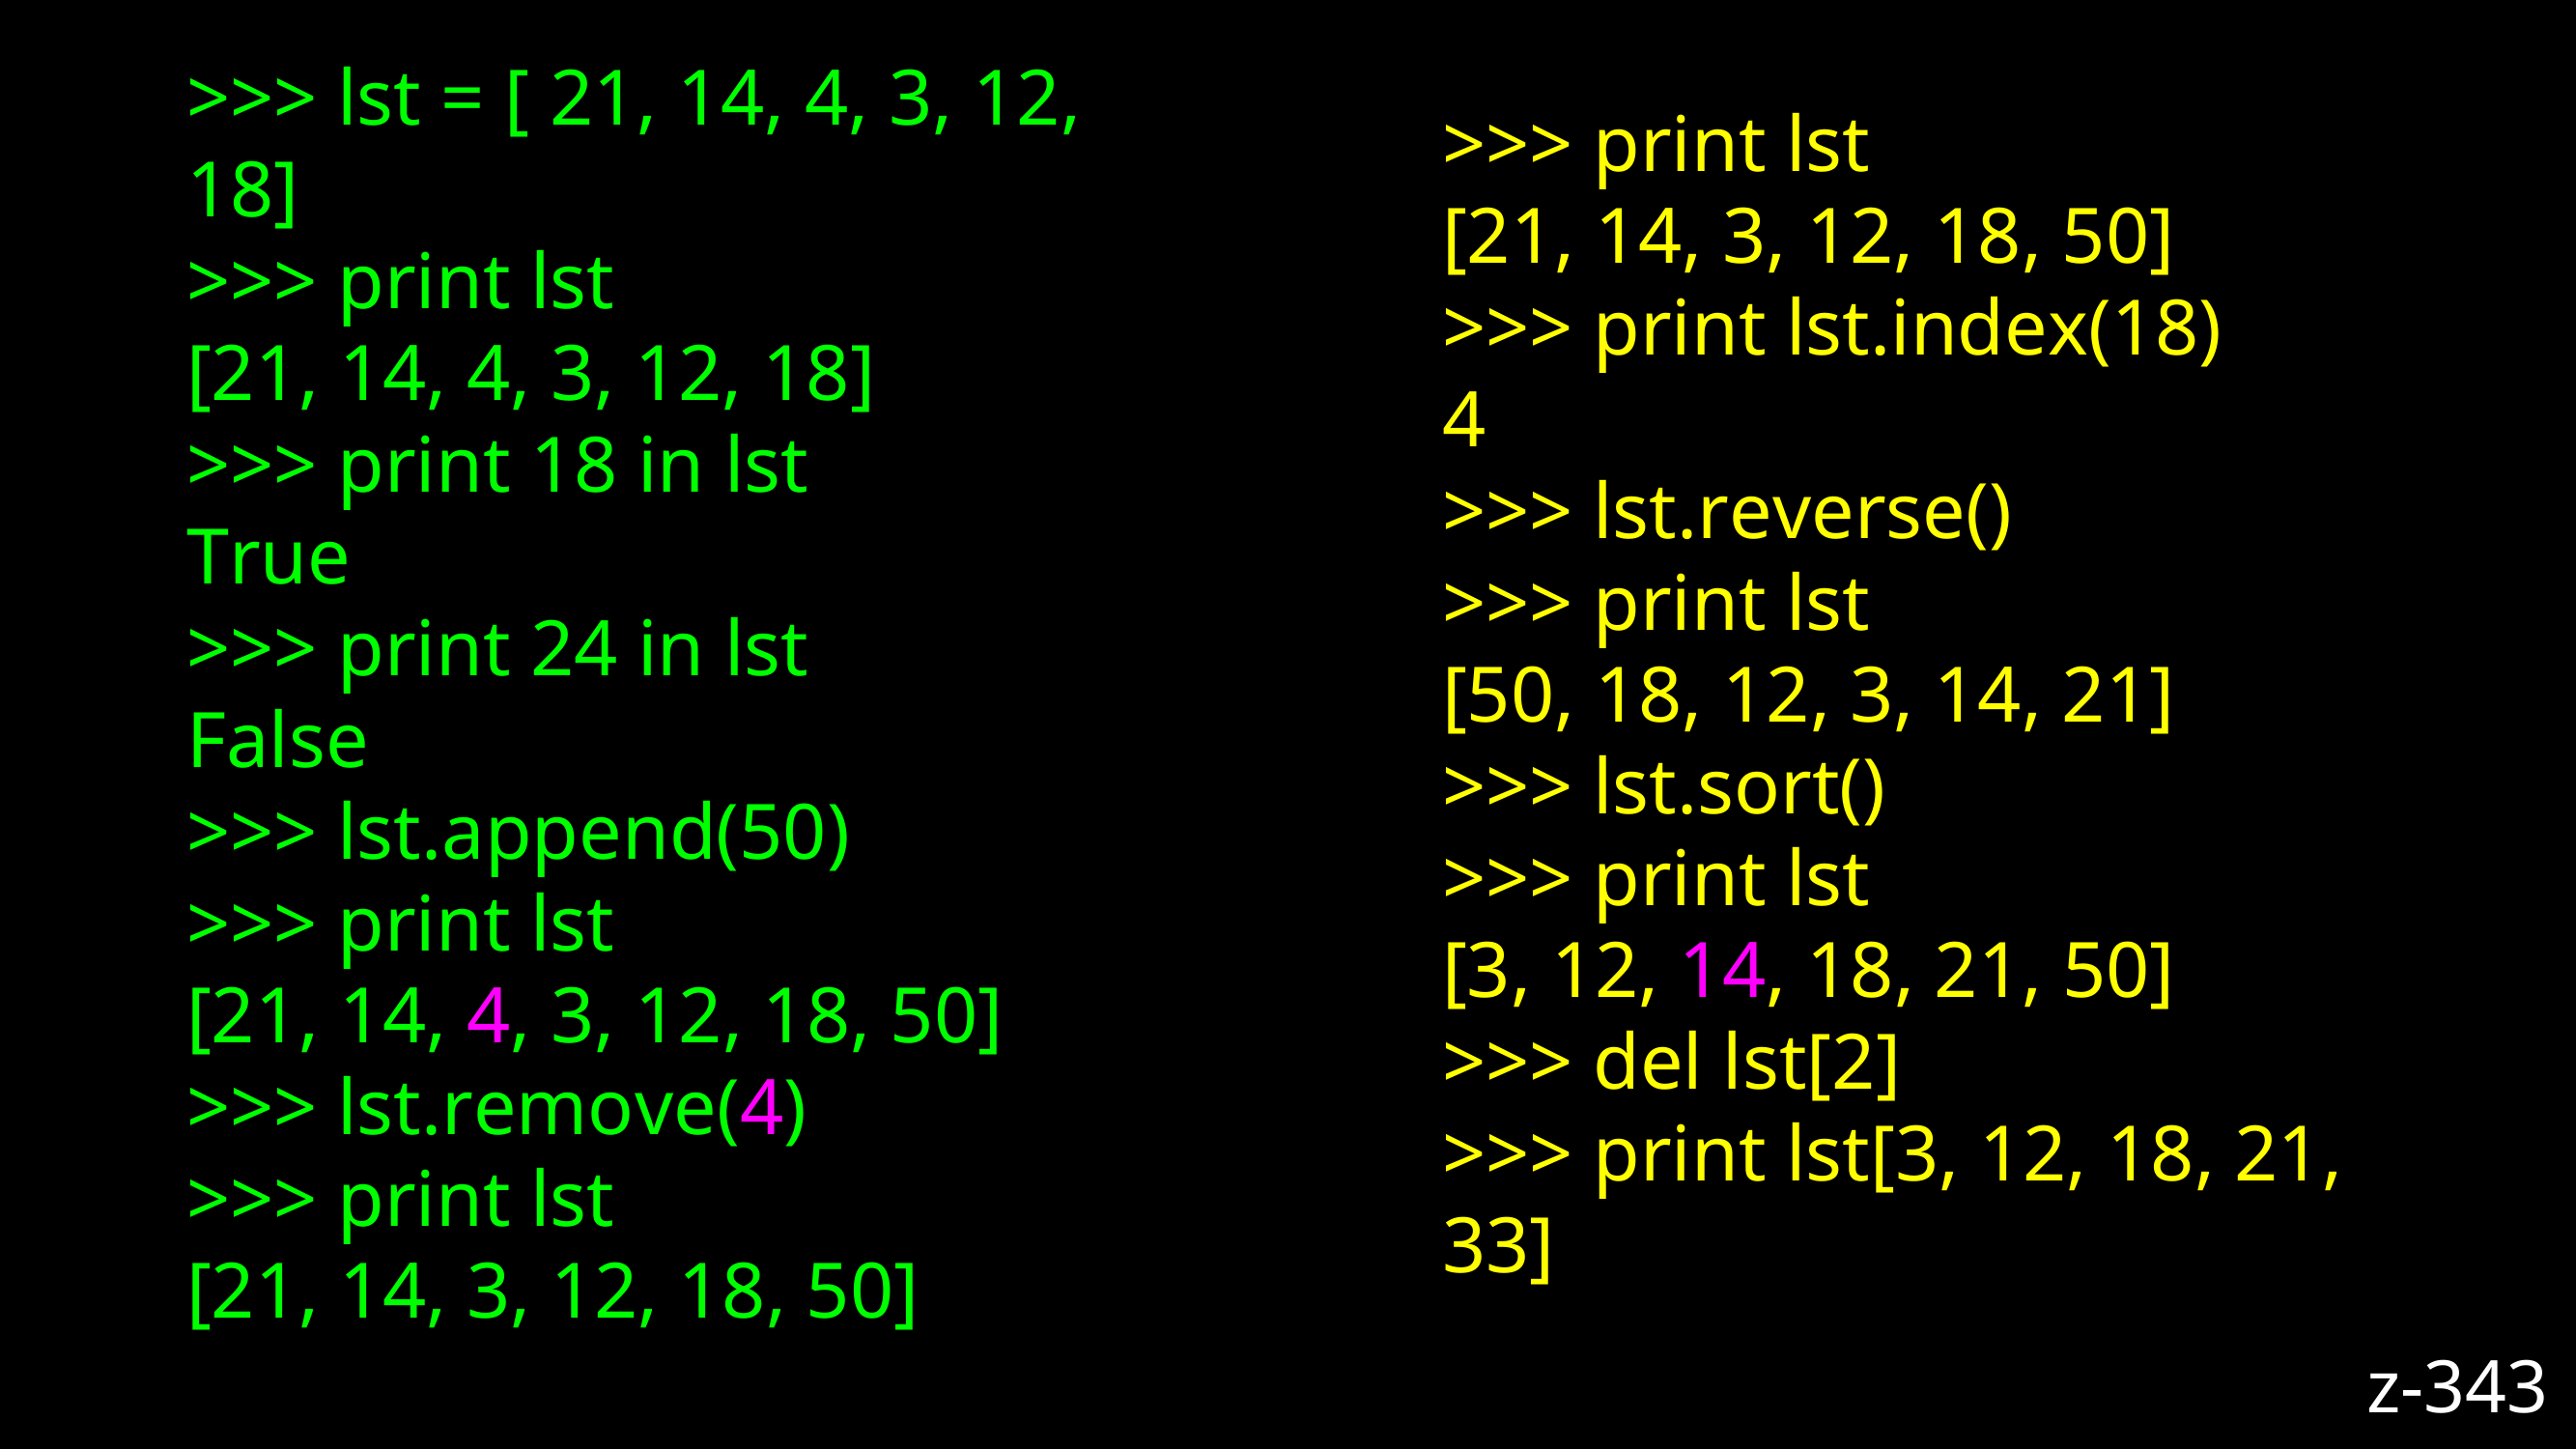

>>> lst = [ 21, 14, 4, 3, 12, 18]
>>> print lst
[21, 14, 4, 3, 12, 18]
>>> print 18 in lst
True
>>> print 24 in lst
False
>>> lst.append(50)
>>> print lst
[21, 14, 4, 3, 12, 18, 50]
>>> lst.remove(4)
>>> print lst
[21, 14, 3, 12, 18, 50]
>>> print lst
[21, 14, 3, 12, 18, 50]
>>> print lst.index(18)
4
>>> lst.reverse()
>>> print lst
[50, 18, 12, 3, 14, 21]
>>> lst.sort()
>>> print lst
[3, 12, 14, 18, 21, 50]
>>> del lst[2]
>>> print lst[3, 12, 18, 21, 33]
z-343